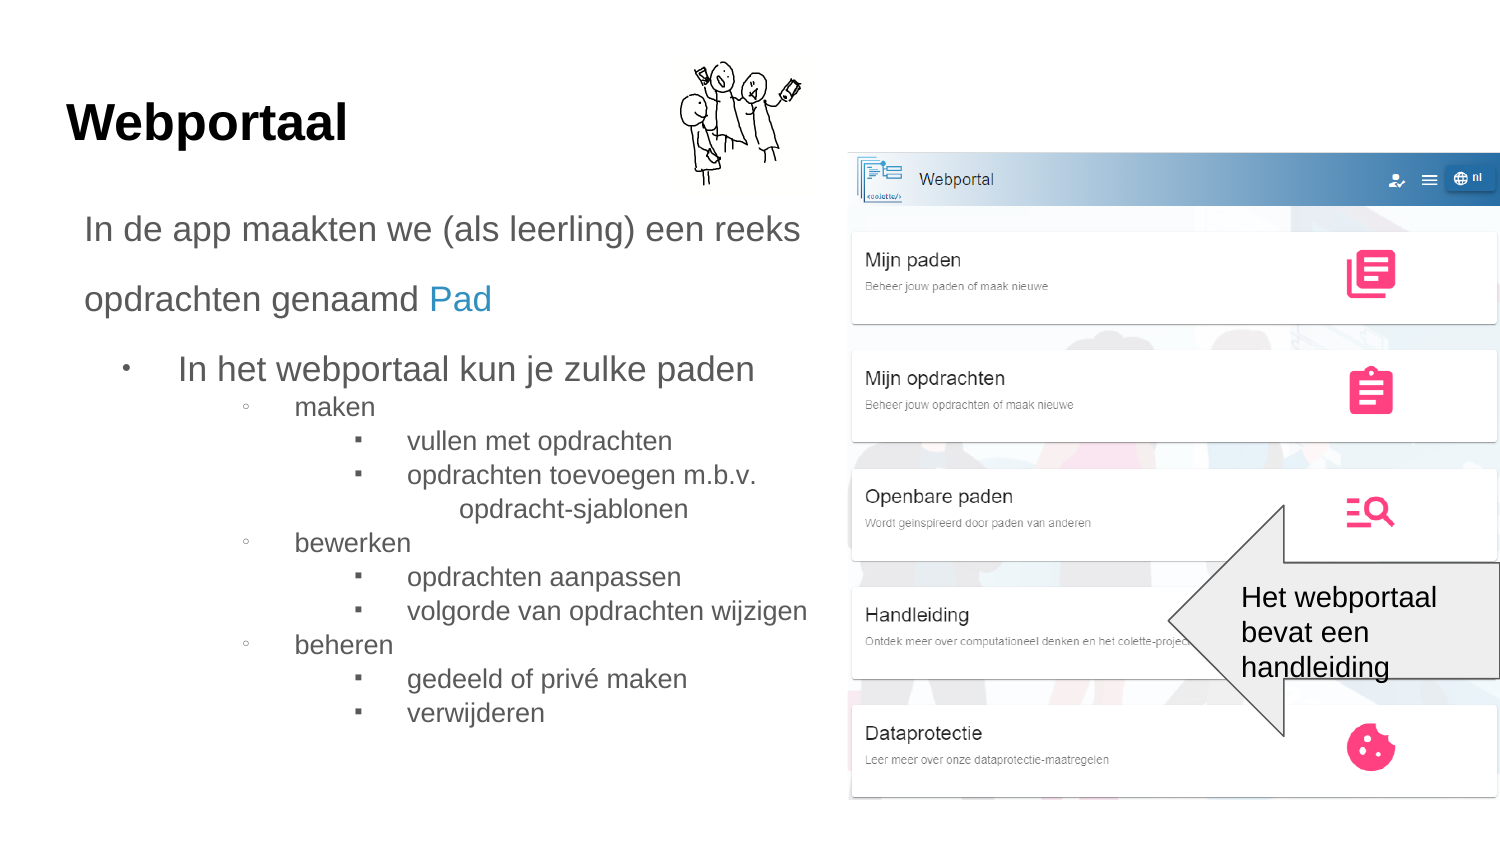

# Webportaal
In de app maakten we (als leerling) een reeks
opdrachten genaamd Pad
In het webportaal kun je zulke paden
maken
vullen met opdrachten
opdrachten toevoegen m.b.v.
opdracht-sjablonen
bewerken
opdrachten aanpassen
volgorde van opdrachten wijzigen
beheren
gedeeld of privé maken
verwijderen
Het webportaal bevat een handleiding